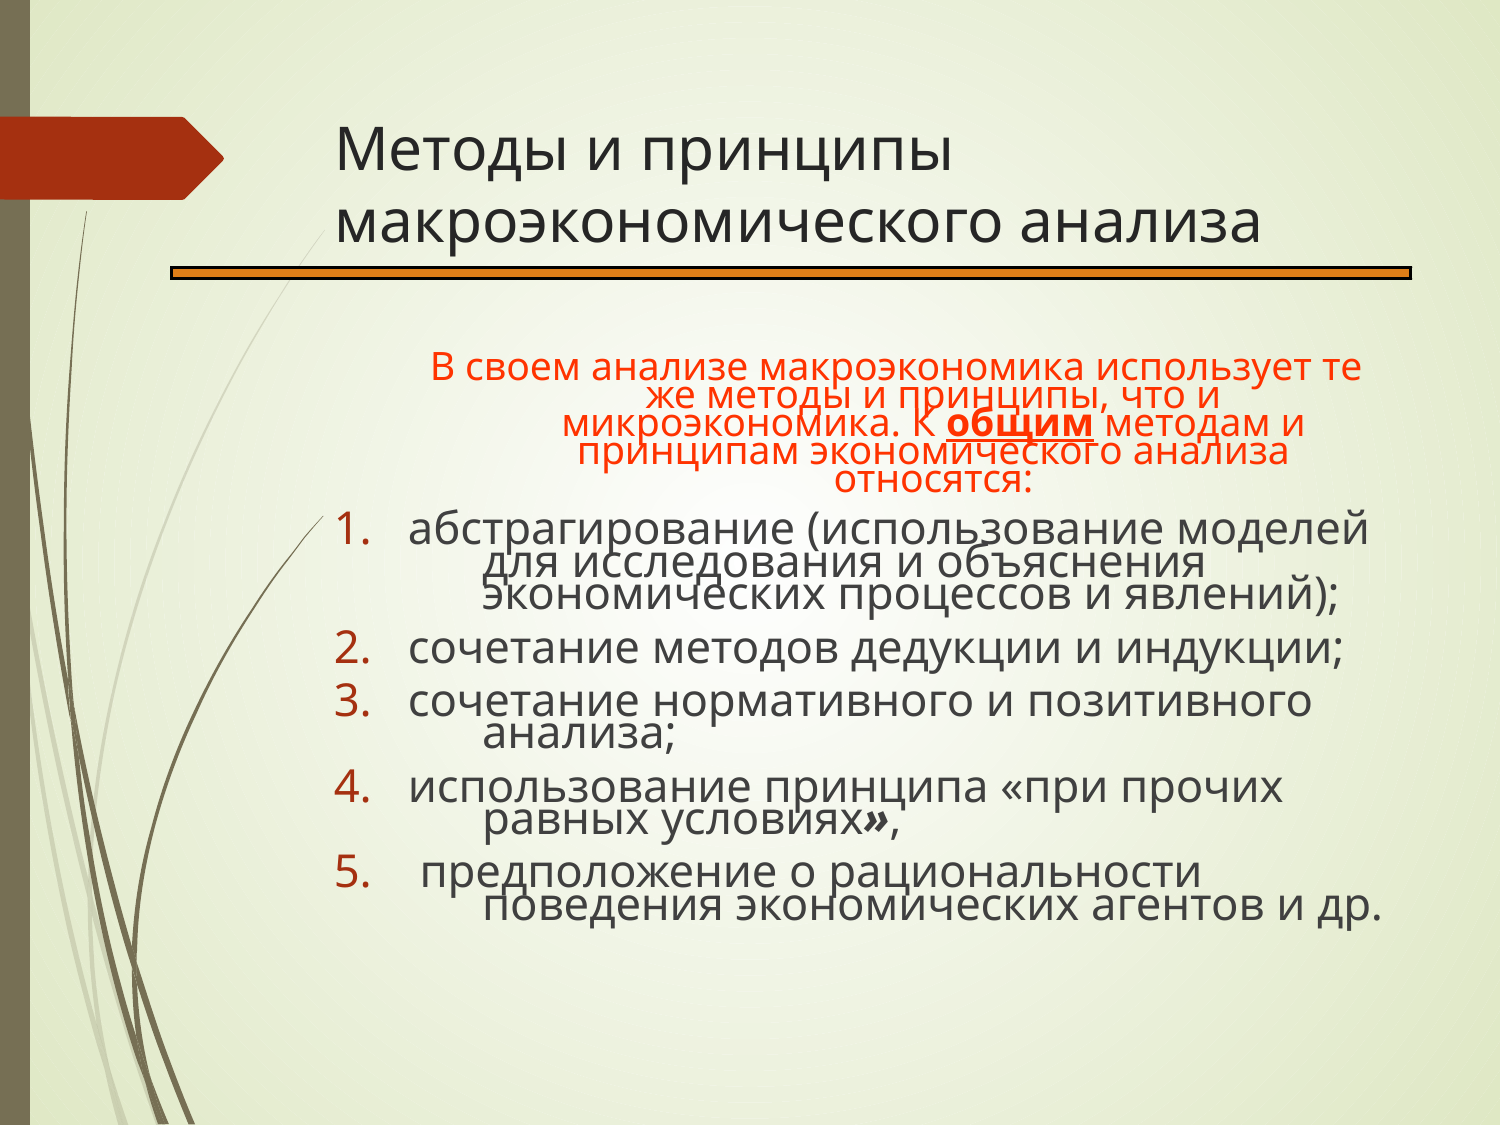

# Методы и принципы макроэкономического анализа
В своем анализе макроэкономика использует те же методы и принципы, что и микроэкономика. К общим методам и принципам экономического анализа относятся:
абстрагирование (использование моделей для исследования и объяснения экономических процессов и явлений);
сочетание методов дедукции и индукции;
сочетание нормативного и позитивного анализа;
использование принципа «при прочих равных условиях»,
 предположение о рациональности поведения экономических агентов и др.